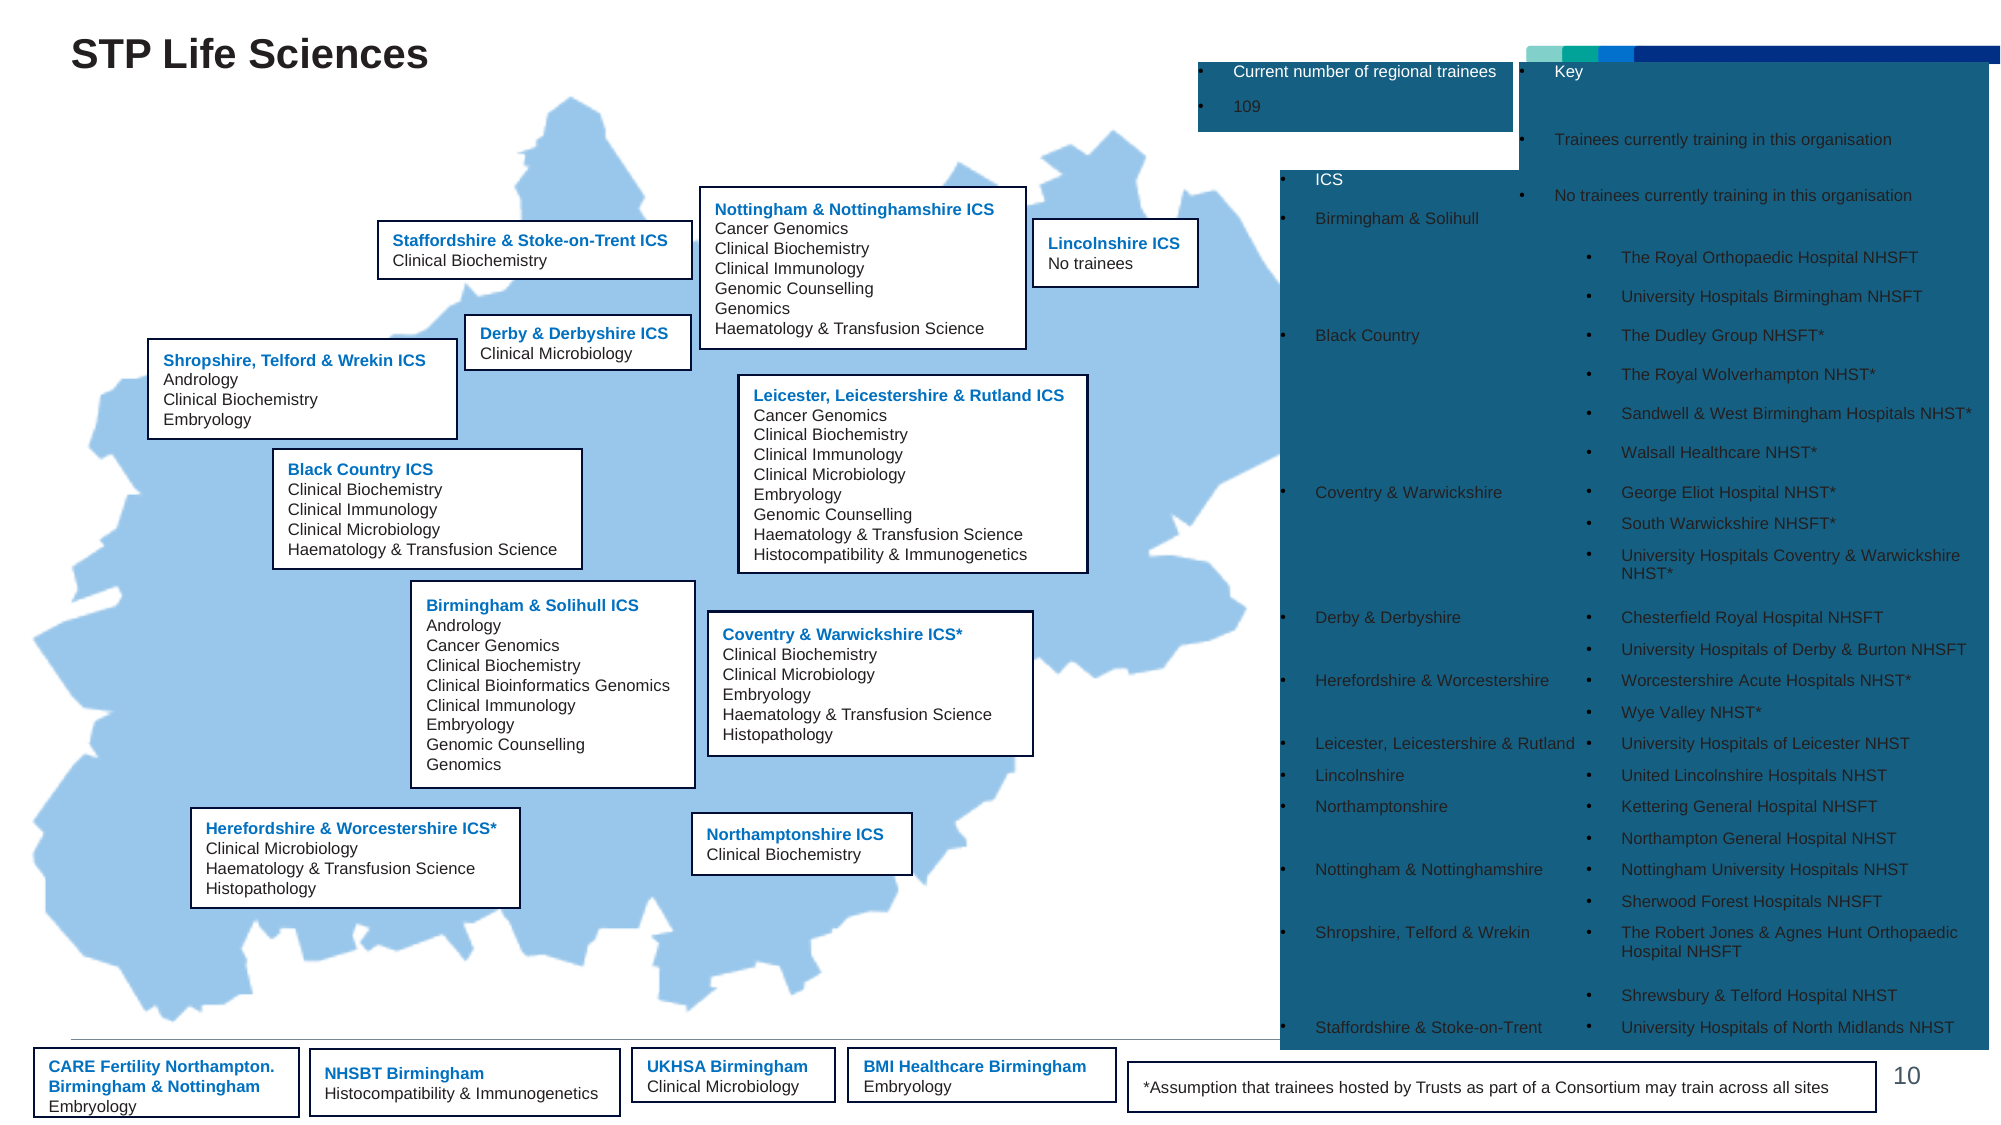

# STP Life Sciences
| Current number of regional trainees |
| --- |
| 109 |
| Key | |
| --- | --- |
| Trainees currently training in this organisation | |
| No trainees currently training in this organisation | |
| ICS | Organisation |
| --- | --- |
| Birmingham & Solihull | Birmingham Women’s & Children’s NHSFT |
| | The Royal Orthopaedic Hospital NHSFT |
| | University Hospitals Birmingham NHSFT |
| Black Country | The Dudley Group NHSFT\* |
| | The Royal Wolverhampton NHST\* |
| | Sandwell & West Birmingham Hospitals NHST\* |
| | Walsall Healthcare NHST\* |
| Coventry & Warwickshire | George Eliot Hospital NHST\* |
| | South Warwickshire NHSFT\* |
| | University Hospitals Coventry & Warwickshire NHST\* |
| Derby & Derbyshire | Chesterfield Royal Hospital NHSFT |
| | University Hospitals of Derby & Burton NHSFT |
| Herefordshire & Worcestershire | Worcestershire Acute Hospitals NHST\* |
| | Wye Valley NHST\* |
| Leicester, Leicestershire & Rutland | University Hospitals of Leicester NHST |
| Lincolnshire | United Lincolnshire Hospitals NHST |
| Northamptonshire | Kettering General Hospital NHSFT |
| | Northampton General Hospital NHST |
| Nottingham & Nottinghamshire | Nottingham University Hospitals NHST |
| | Sherwood Forest Hospitals NHSFT |
| Shropshire, Telford & Wrekin | The Robert Jones & Agnes Hunt Orthopaedic Hospital NHSFT |
| | Shrewsbury & Telford Hospital NHST |
| Staffordshire & Stoke-on-Trent | University Hospitals of North Midlands NHST |
Nottingham & Nottinghamshire ICS
Cancer Genomics
Clinical Biochemistry
Clinical Immunology
Genomic Counselling
Genomics
Haematology & Transfusion Science
Lincolnshire ICS
No trainees
Staffordshire & Stoke-on-Trent ICS
Clinical Biochemistry
Derby & Derbyshire ICS
Clinical Microbiology
Shropshire, Telford & Wrekin ICS
Andrology
Clinical Biochemistry
Embryology
Leicester, Leicestershire & Rutland ICS
Cancer Genomics
Clinical Biochemistry
Clinical Immunology
Clinical Microbiology
Embryology
Genomic Counselling
Haematology & Transfusion Science
Histocompatibility & Immunogenetics
Black Country ICS
Clinical Biochemistry
Clinical Immunology
Clinical Microbiology
Haematology & Transfusion Science
Birmingham & Solihull ICS
Andrology
Cancer Genomics
Clinical Biochemistry
Clinical Bioinformatics Genomics
Clinical Immunology
Embryology
Genomic Counselling
Genomics
Coventry & Warwickshire ICS*
Clinical Biochemistry
Clinical Microbiology
Embryology
Haematology & Transfusion Science
Histopathology
Herefordshire & Worcestershire ICS*
Clinical Microbiology
Haematology & Transfusion Science Histopathology
Northamptonshire ICS
Clinical Biochemistry
CARE Fertility Northampton. Birmingham & Nottingham
Embryology
UKHSA Birmingham
Clinical Microbiology
BMI Healthcare Birmingham
Embryology
NHSBT Birmingham
Histocompatibility & Immunogenetics
*Assumption that trainees hosted by Trusts as part of a Consortium may train across all sites